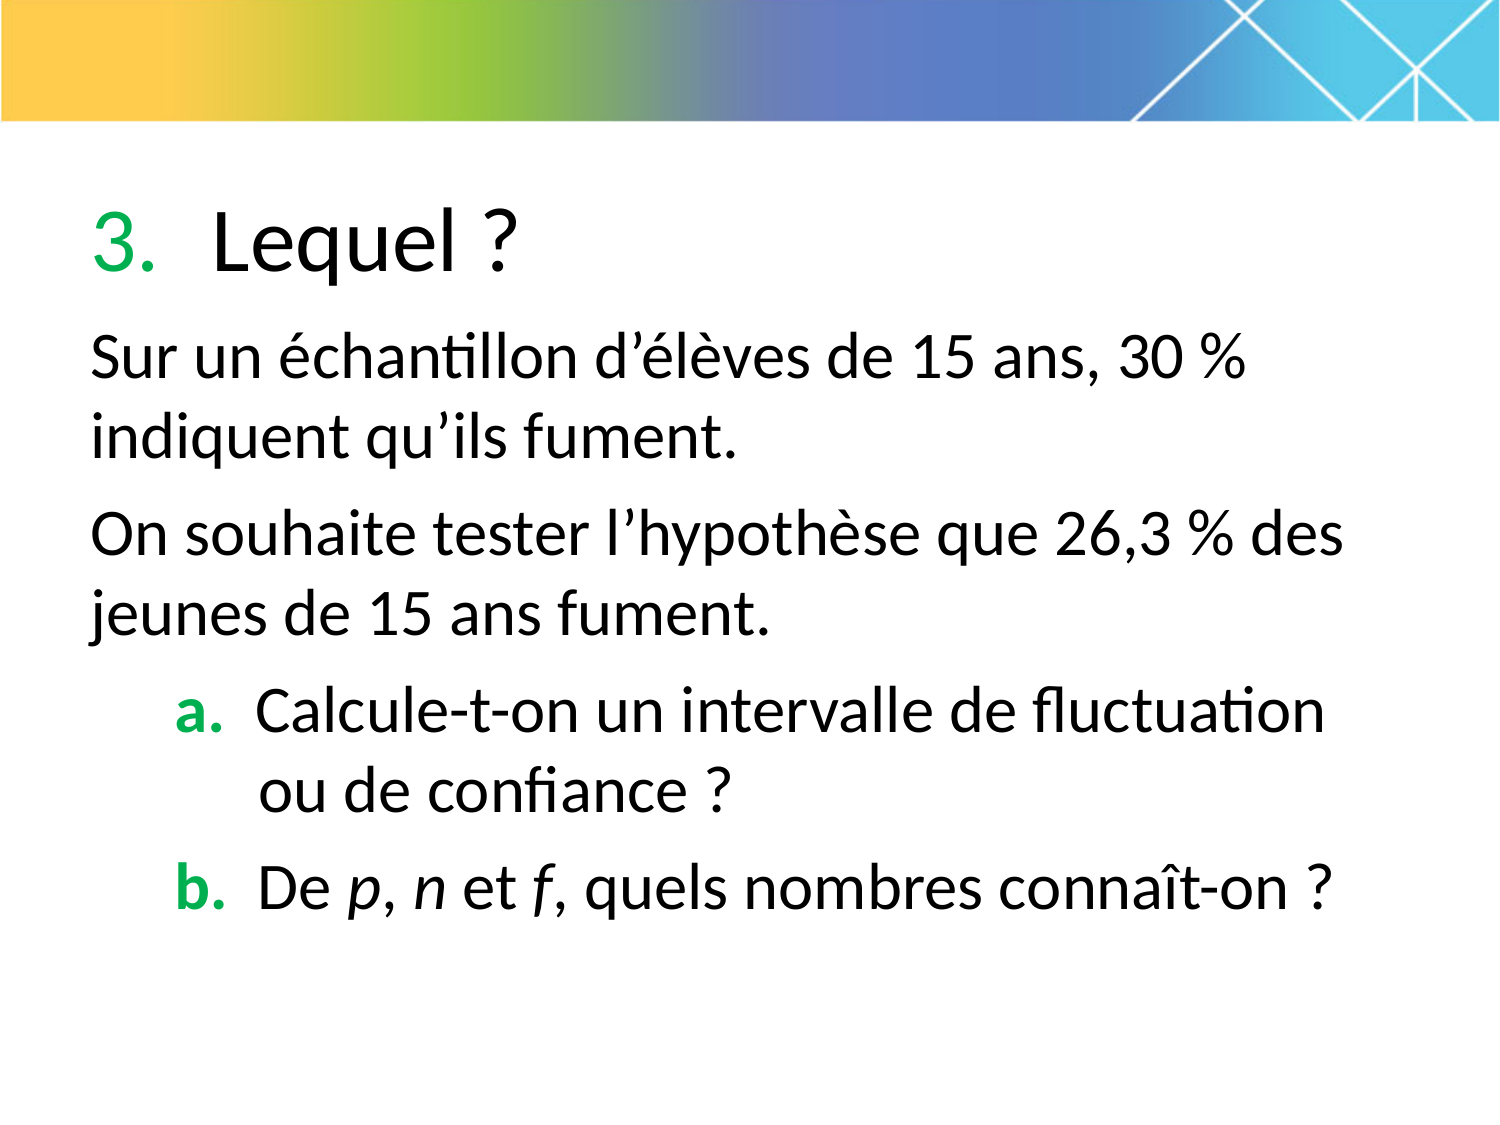

# Lequel ?
Sur un échantillon d’élèves de 15 ans, 30 % indiquent qu’ils fument.
On souhaite tester l’hypothèse que 26,3 % des jeunes de 15 ans fument.
a. Calcule-t-on un intervalle de fluctuation ou de confiance ?
b. De p, n et f, quels nombres connaît-on ?